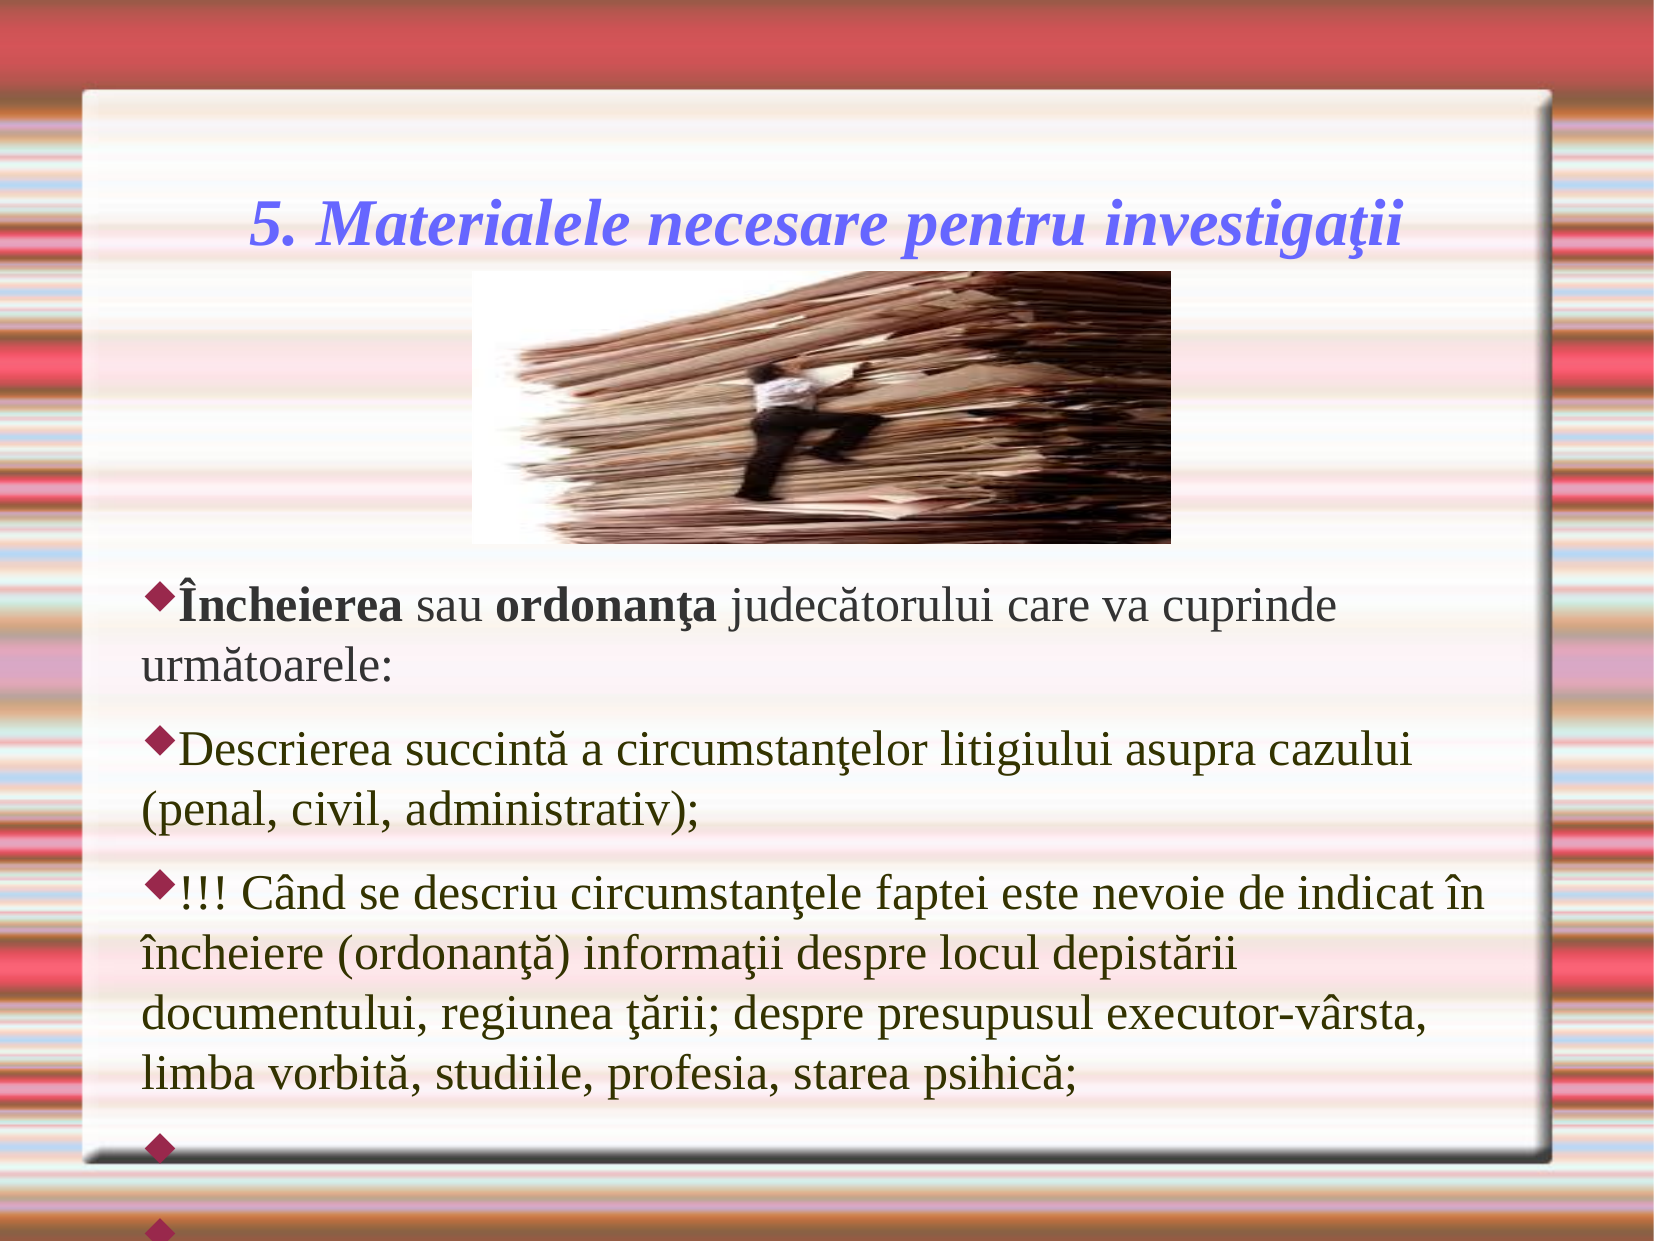

# 5. Materialele necesare pentru investigaţii
Încheierea sau ordonanţa judecătorului care va cuprinde următoarele:
Descrierea succintă a circumstanţelor litigiului asupra cazului (penal, civil, administrativ);
!!! Când se descriu circumstanţele faptei este nevoie de indicat în încheiere (ordonanţă) informaţii despre locul depistării documentului, regiunea ţării; despre presupusul executor-vârsta, limba vorbită, studiile, profesia, starea psihică;